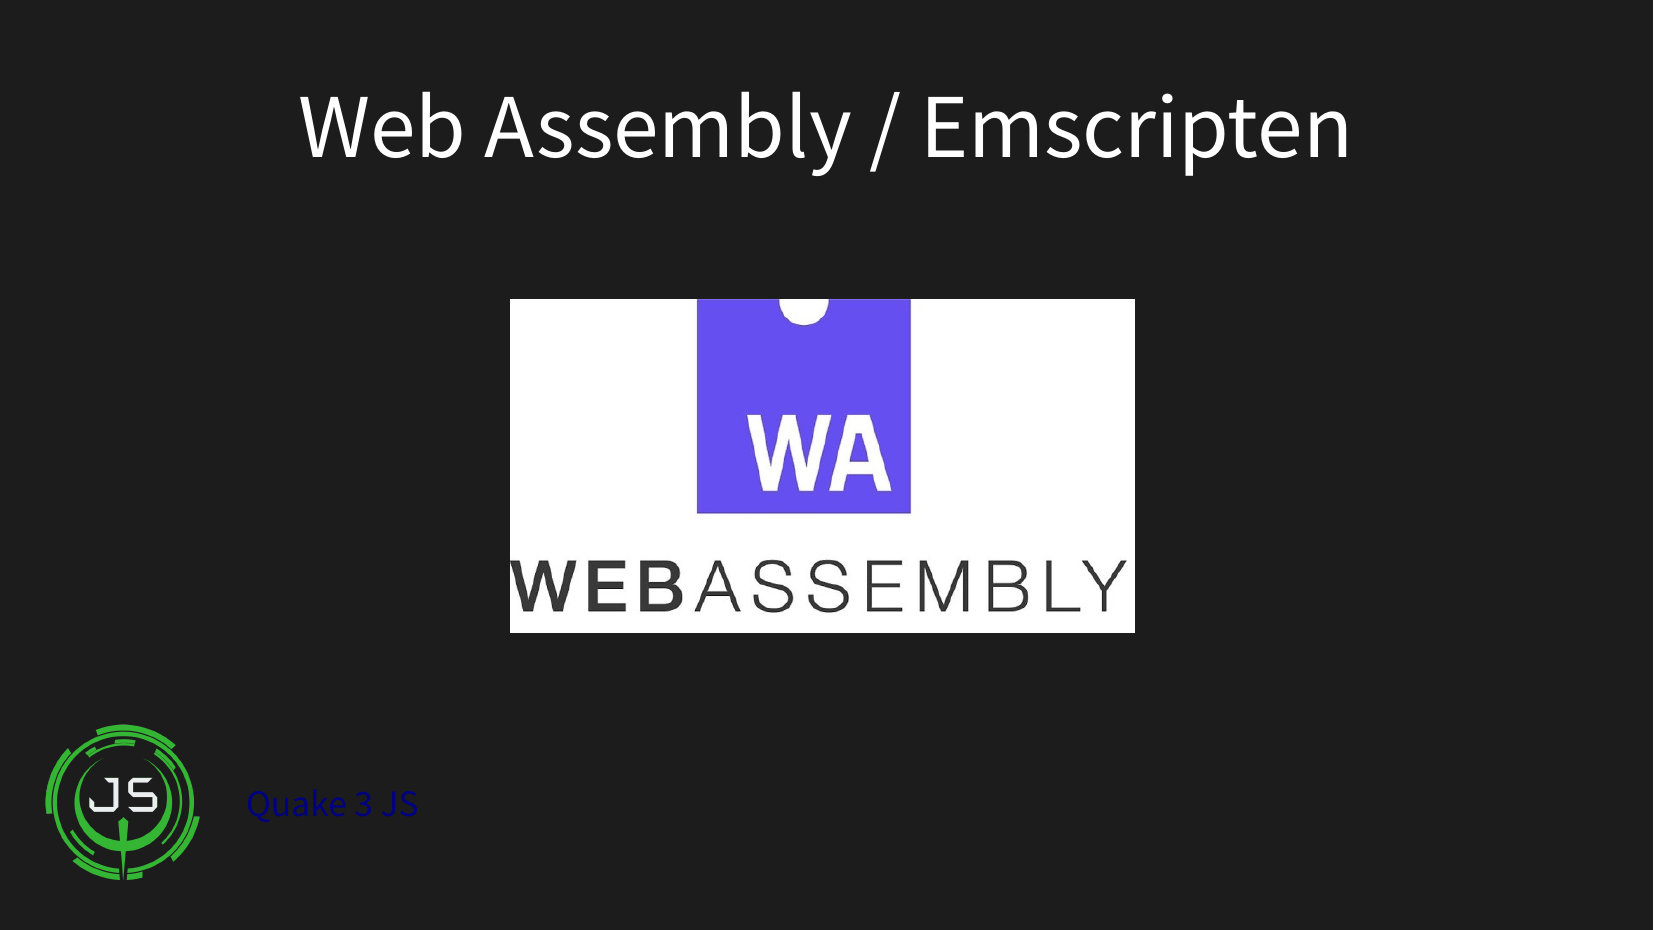

# Web Assembly / Emscripten
Quake 3 JS